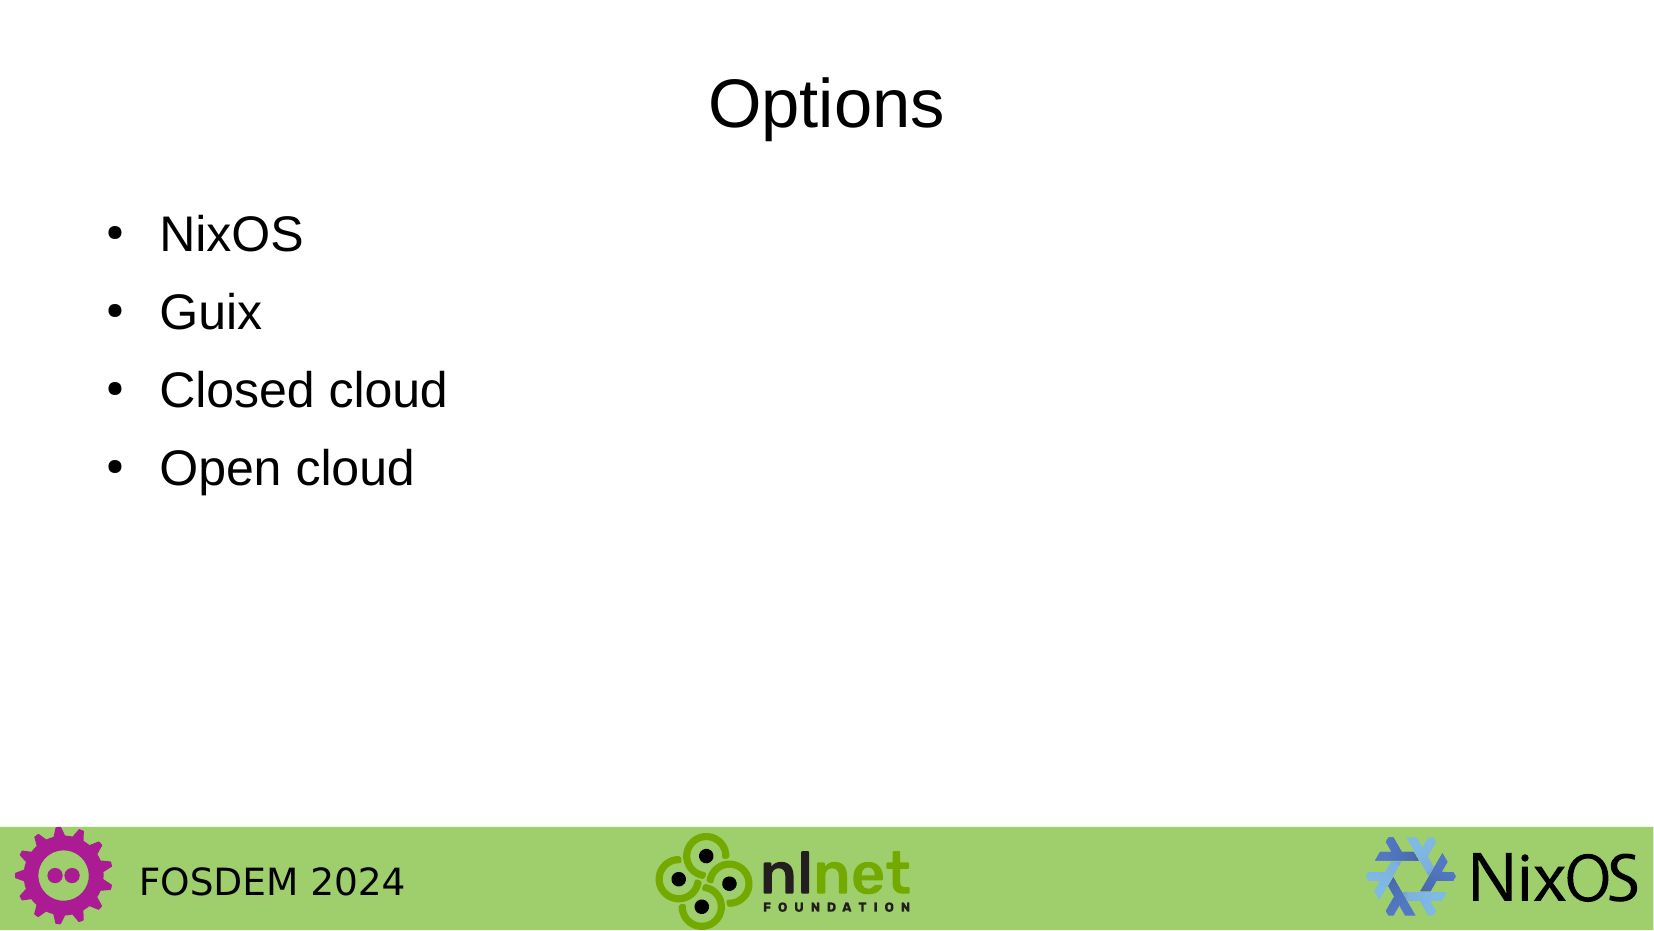

# Options
NixOS
Guix
Closed cloud
Open cloud